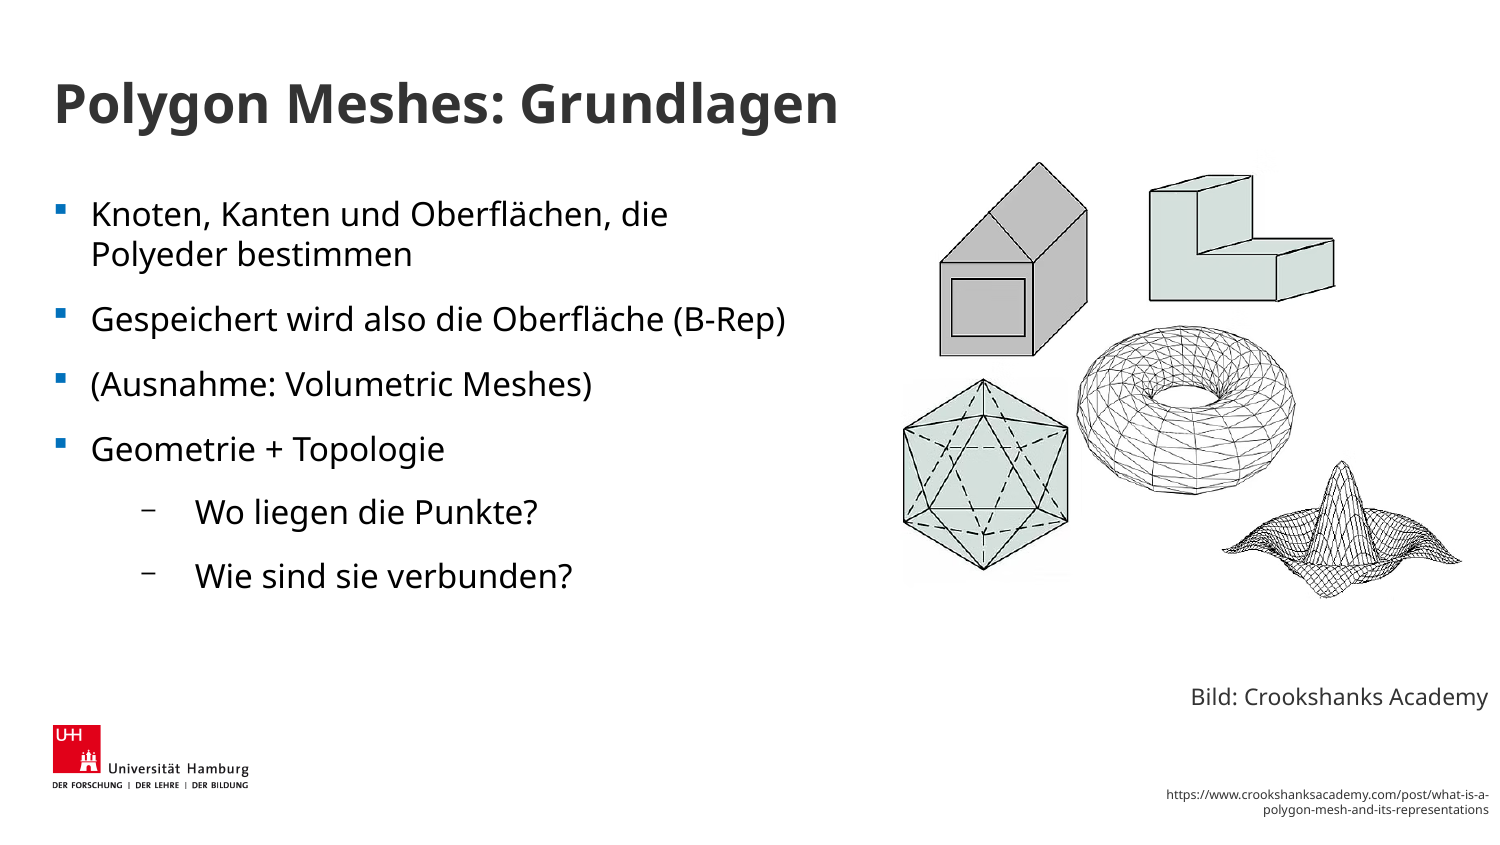

# Polygon Meshes: Grundlagen
Knoten, Kanten und Oberflächen, die Polyeder bestimmen
Gespeichert wird also die Oberfläche (B-Rep)
(Ausnahme: Volumetric Meshes)
Geometrie + Topologie
Wo liegen die Punkte?
Wie sind sie verbunden?
Bild: Crookshanks Academy
https://www.crookshanksacademy.com/post/what-is-a-polygon-mesh-and-its-representations